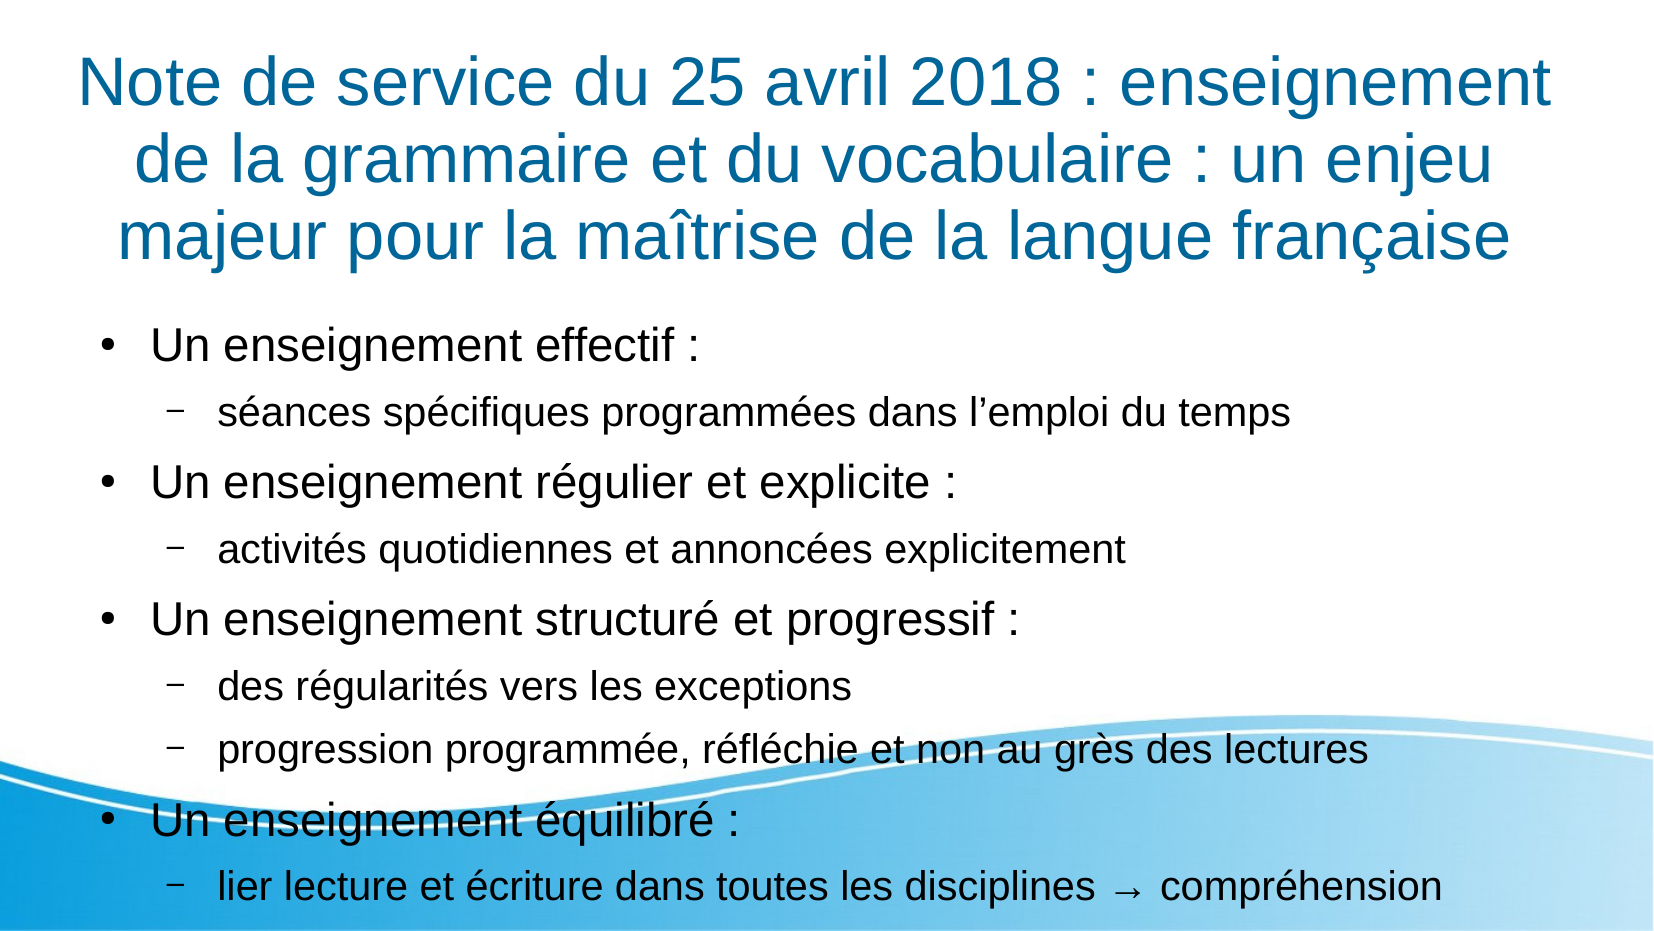

# Note de service du 25 avril 2018 : enseignement de la grammaire et du vocabulaire : un enjeu majeur pour la maîtrise de la langue française
Un enseignement effectif :
séances spécifiques programmées dans l’emploi du temps
Un enseignement régulier et explicite :
activités quotidiennes et annoncées explicitement
Un enseignement structuré et progressif :
des régularités vers les exceptions
progression programmée, réfléchie et non au grès des lectures
Un enseignement équilibré :
lier lecture et écriture dans toutes les disciplines → compréhension